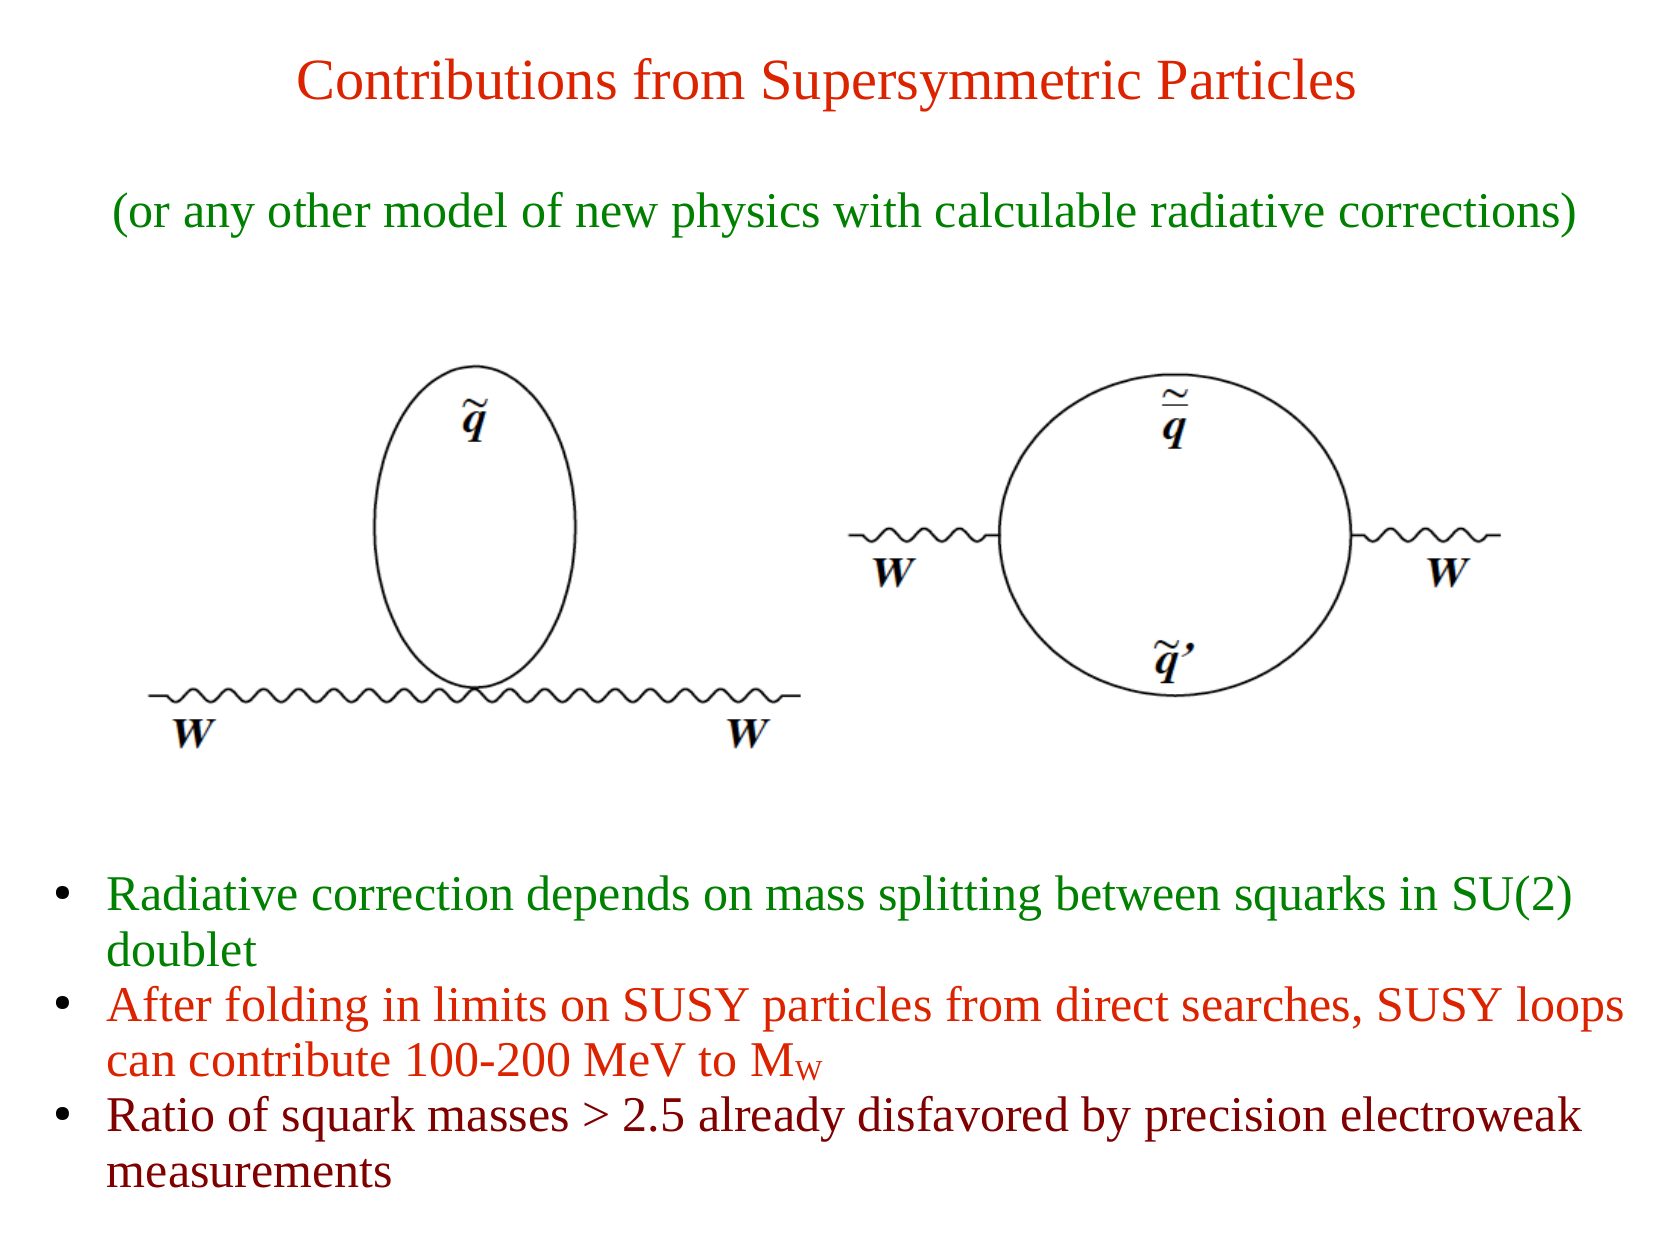

# Contributions from Supersymmetric Particles
(or any other model of new physics with calculable radiative corrections)
Radiative correction depends on mass splitting between squarks in SU(2) doublet
After folding in limits on SUSY particles from direct searches, SUSY loops can contribute 100-200 MeV to MW
Ratio of squark masses > 2.5 already disfavored by precision electroweak measurements